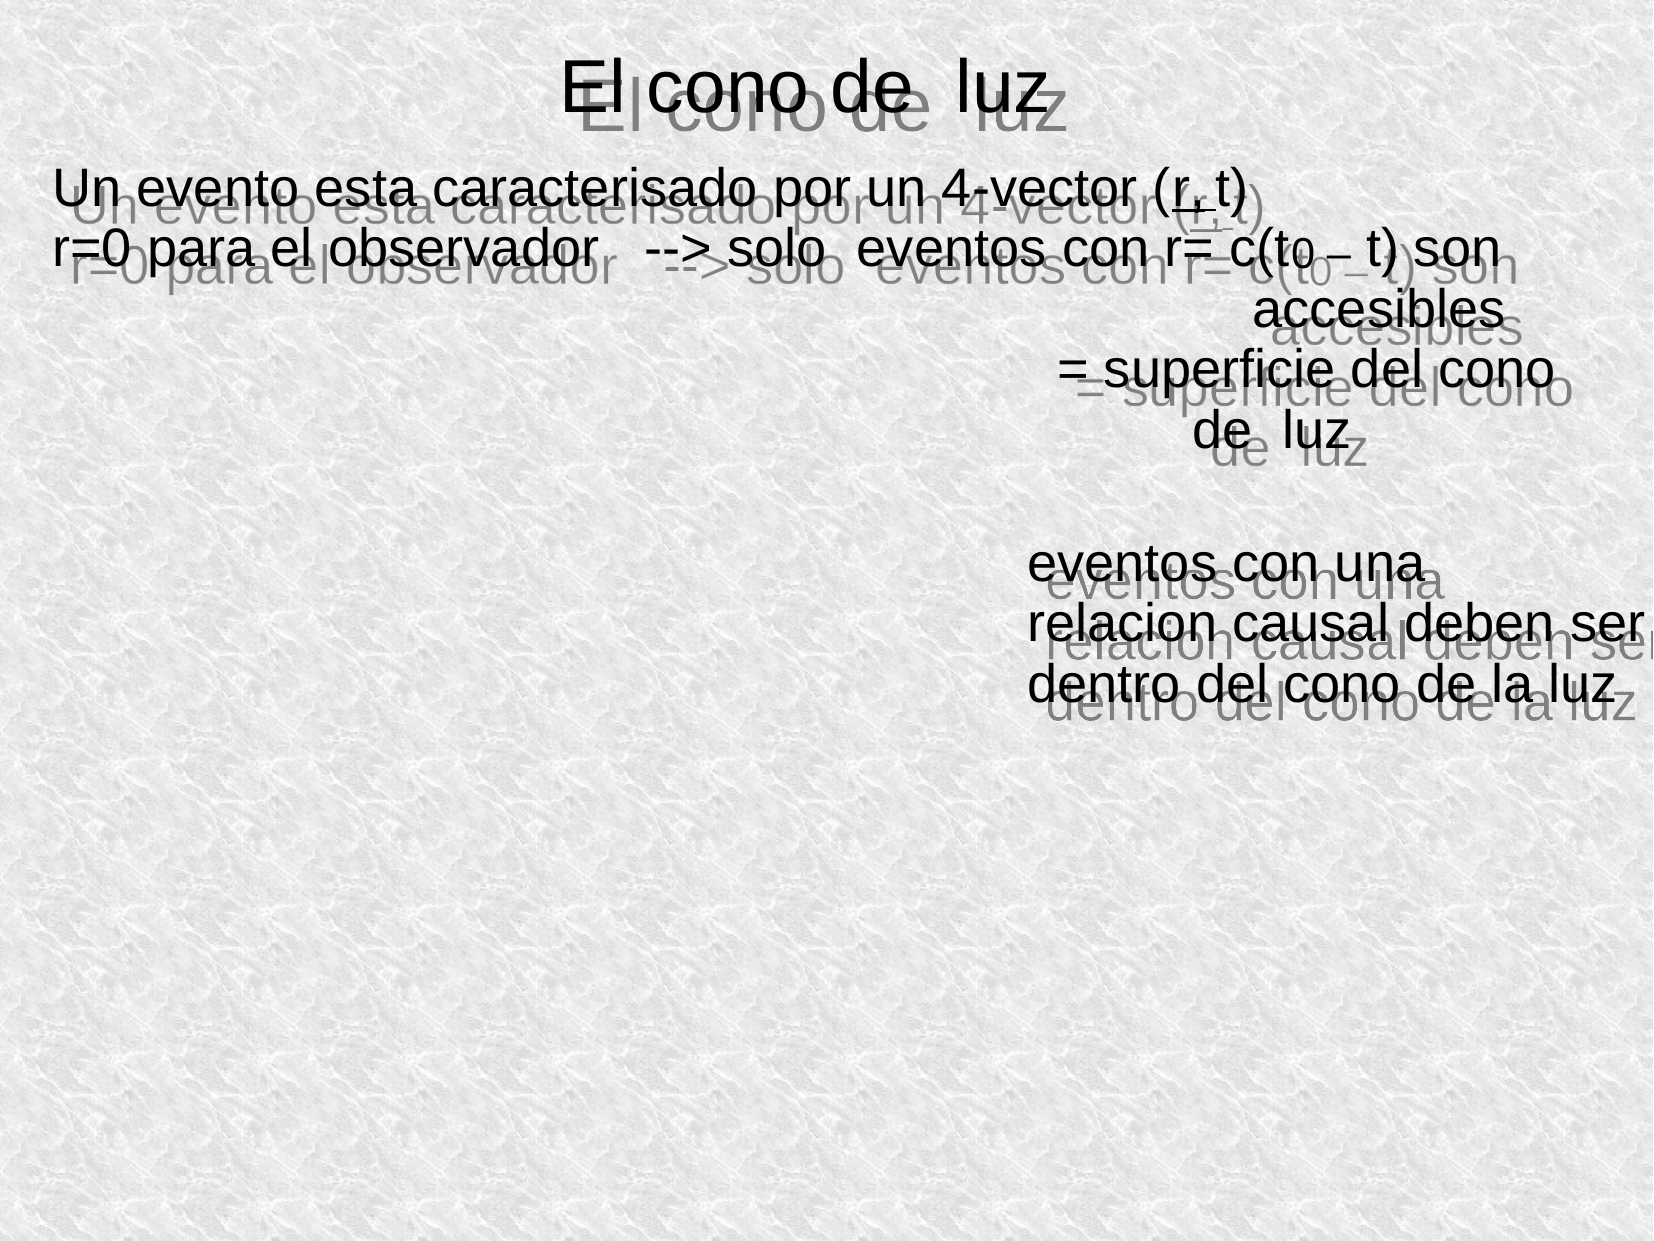

El cono de luz
Un evento esta caracterisado por un 4-vector (r, t)
r=0 para el observador --> solo eventos con r= c(t0 – t) son
 accesibles
 = superficie del cono
 de luz
eventos con una
relacion causal deben ser
dentro del cono de la luz